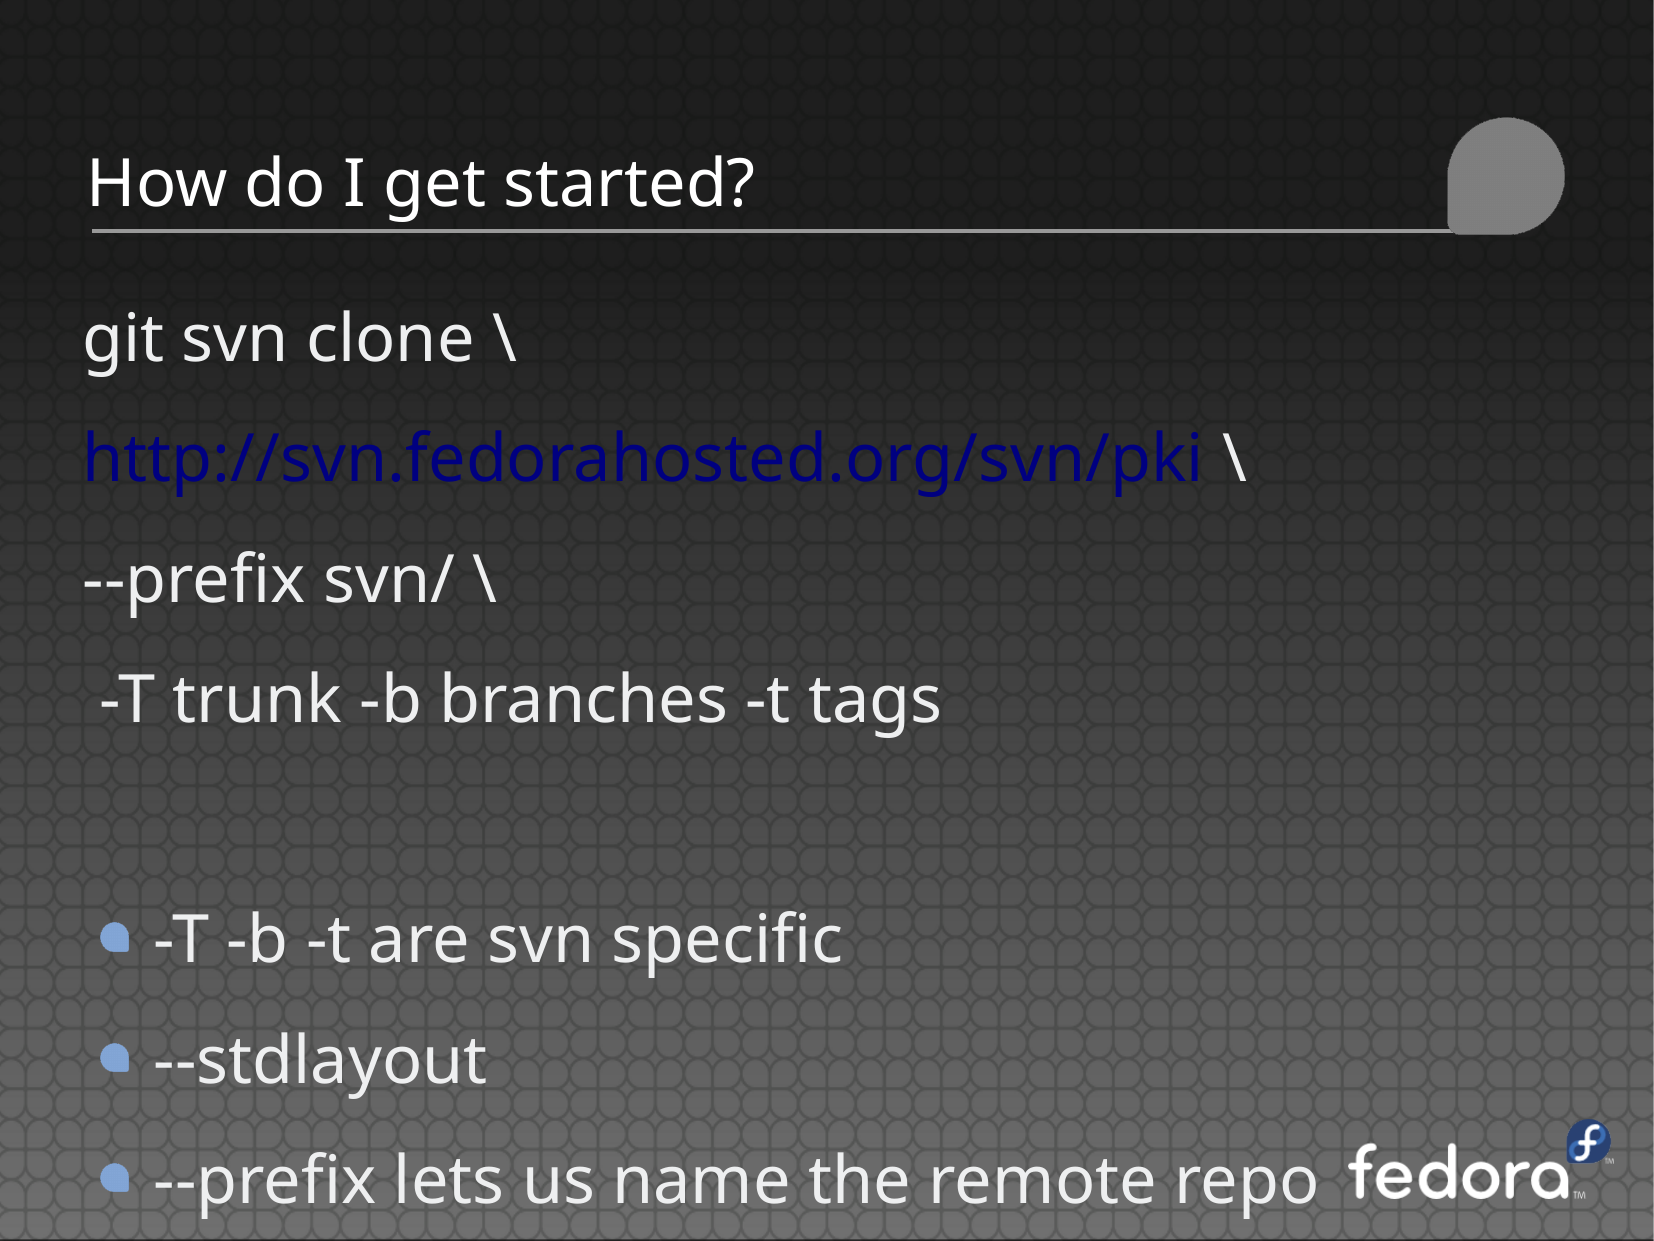

# How do I get started?
git svn clone \
http://svn.fedorahosted.org/svn/pki \
--prefix svn/ \
 -T trunk -b branches -t tags
-T -b -t are svn specific
--stdlayout
--prefix lets us name the remote repo